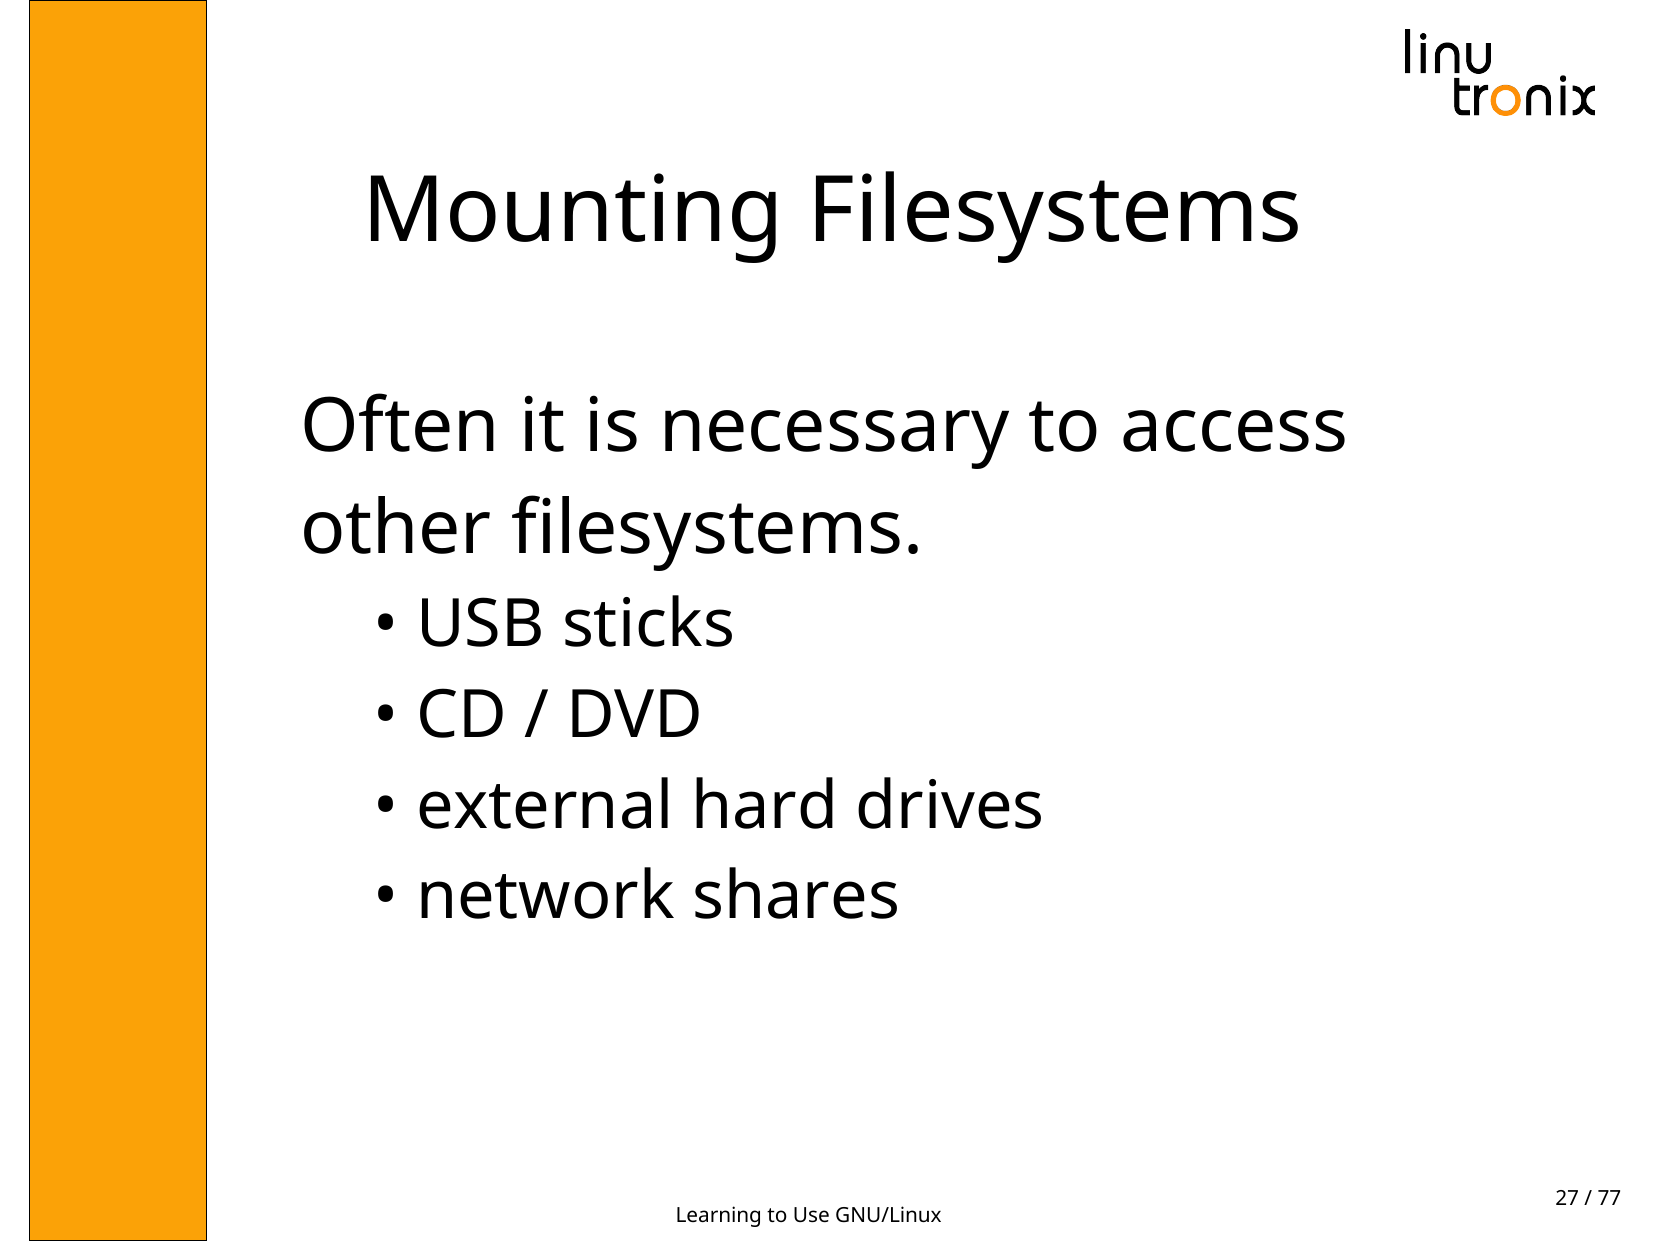

Mounting Filesystems
Often it is necessary to access
other filesystems.
	• USB sticks
	• CD / DVD
	• external hard drives
	• network shares
27
Firmenvorstellung Linutronix V3.3